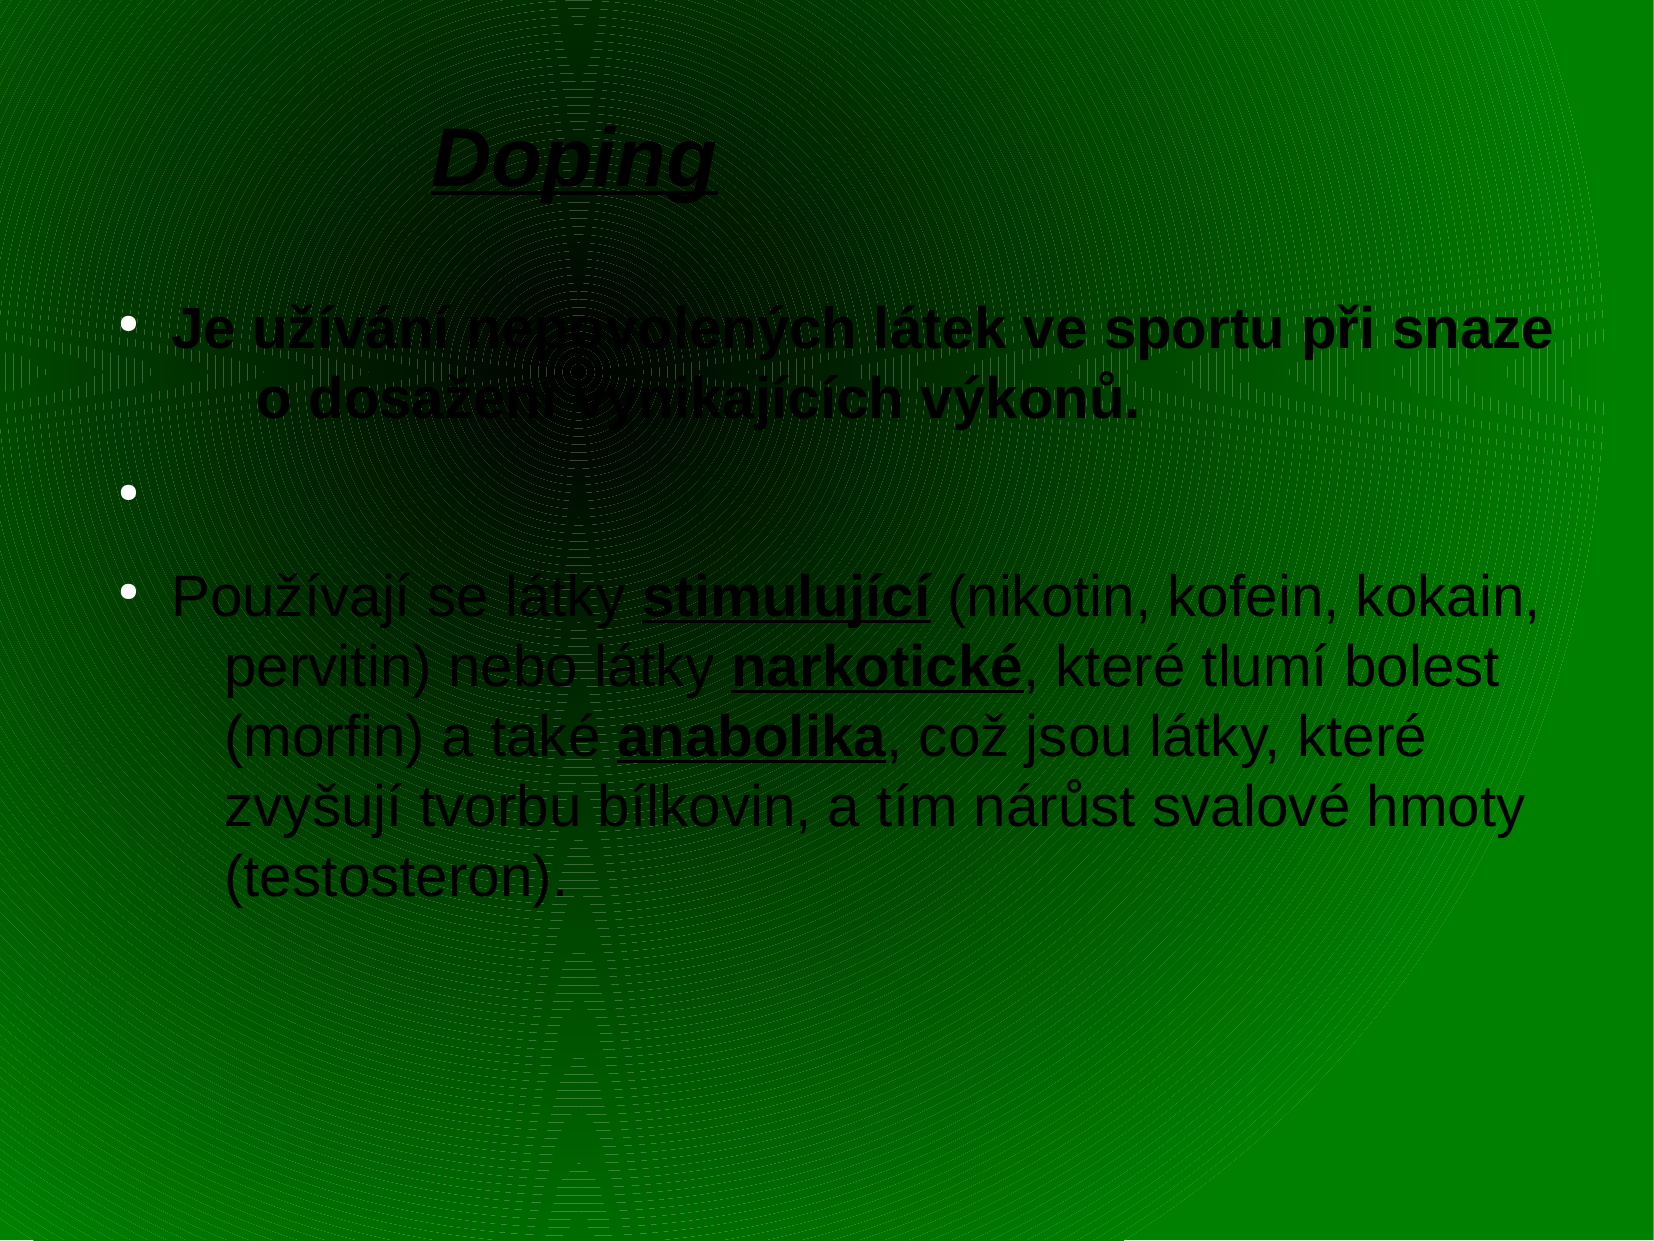

# Doping
Je užívání nepovolených látek ve sportu při snaze o dosažení vynikajících výkonů.
Používají se látky stimulující (nikotin, kofein, kokain, pervitin) nebo látky narkotické, které tlumí bolest (morfin) a také anabolika, což jsou látky, které zvyšují tvorbu bílkovin, a tím nárůst svalové hmoty (testosteron).